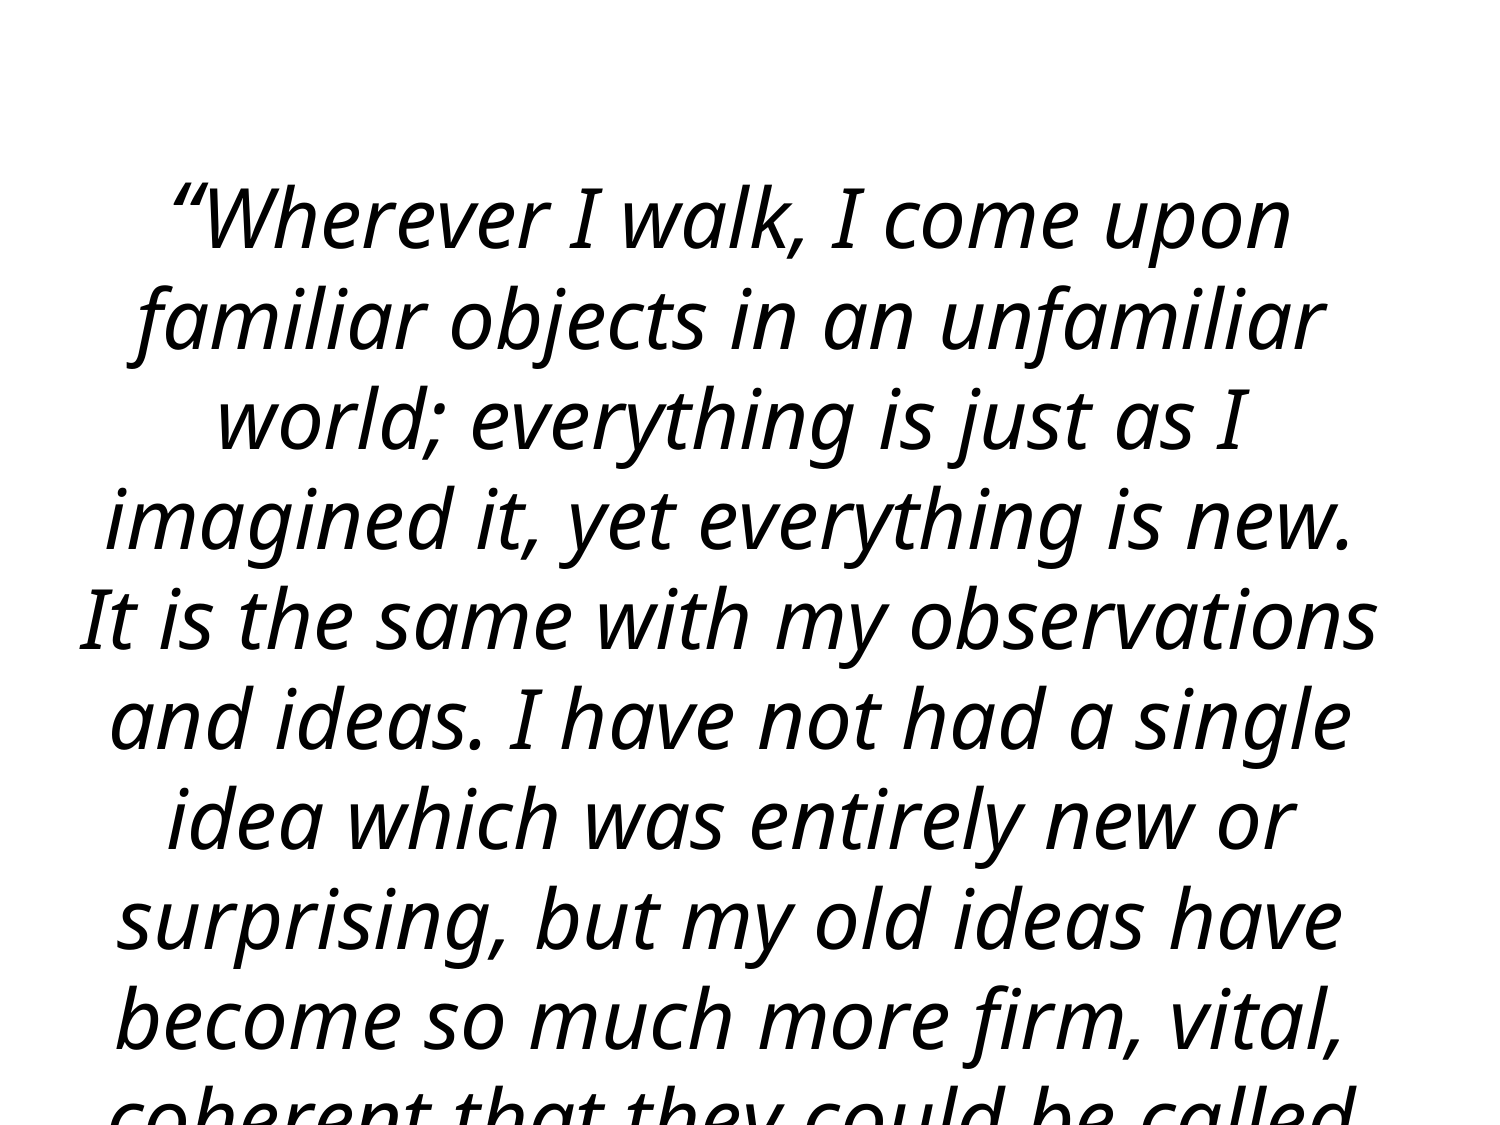

# “Wherever I walk, I come upon familiar objects in an unfamiliar world; everything is just as I imagined it, yet everything is new. It is the same with my observations and ideas. I have not had a single idea which was entirely new or surprising, but my old ideas have become so much more firm, vital, coherent that they could be called new.” (Italian Journey, 129)